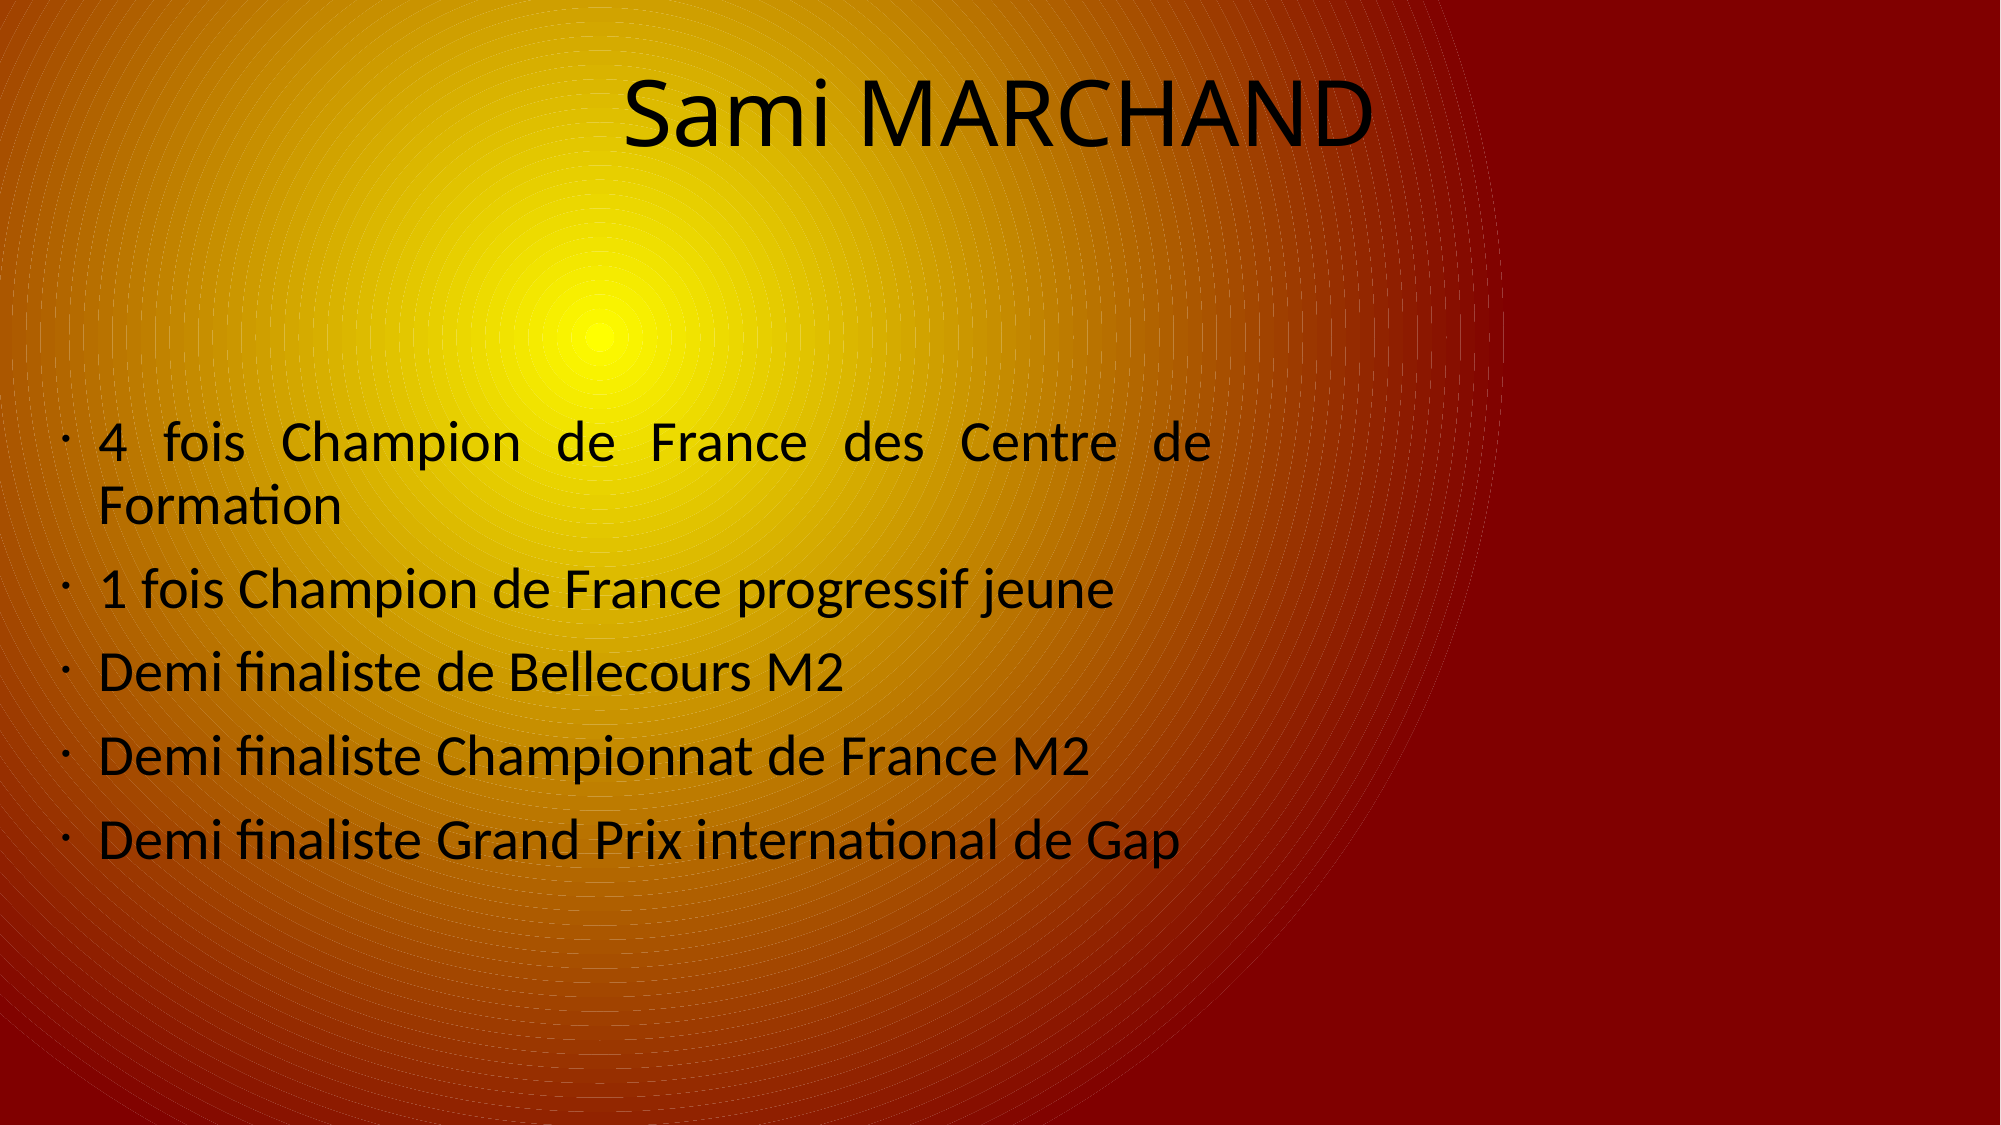

# Sami MARCHAND
4 fois Champion de France des Centre de Formation
1 fois Champion de France progressif jeune
Demi finaliste de Bellecours M2
Demi finaliste Championnat de France M2
Demi finaliste Grand Prix international de Gap